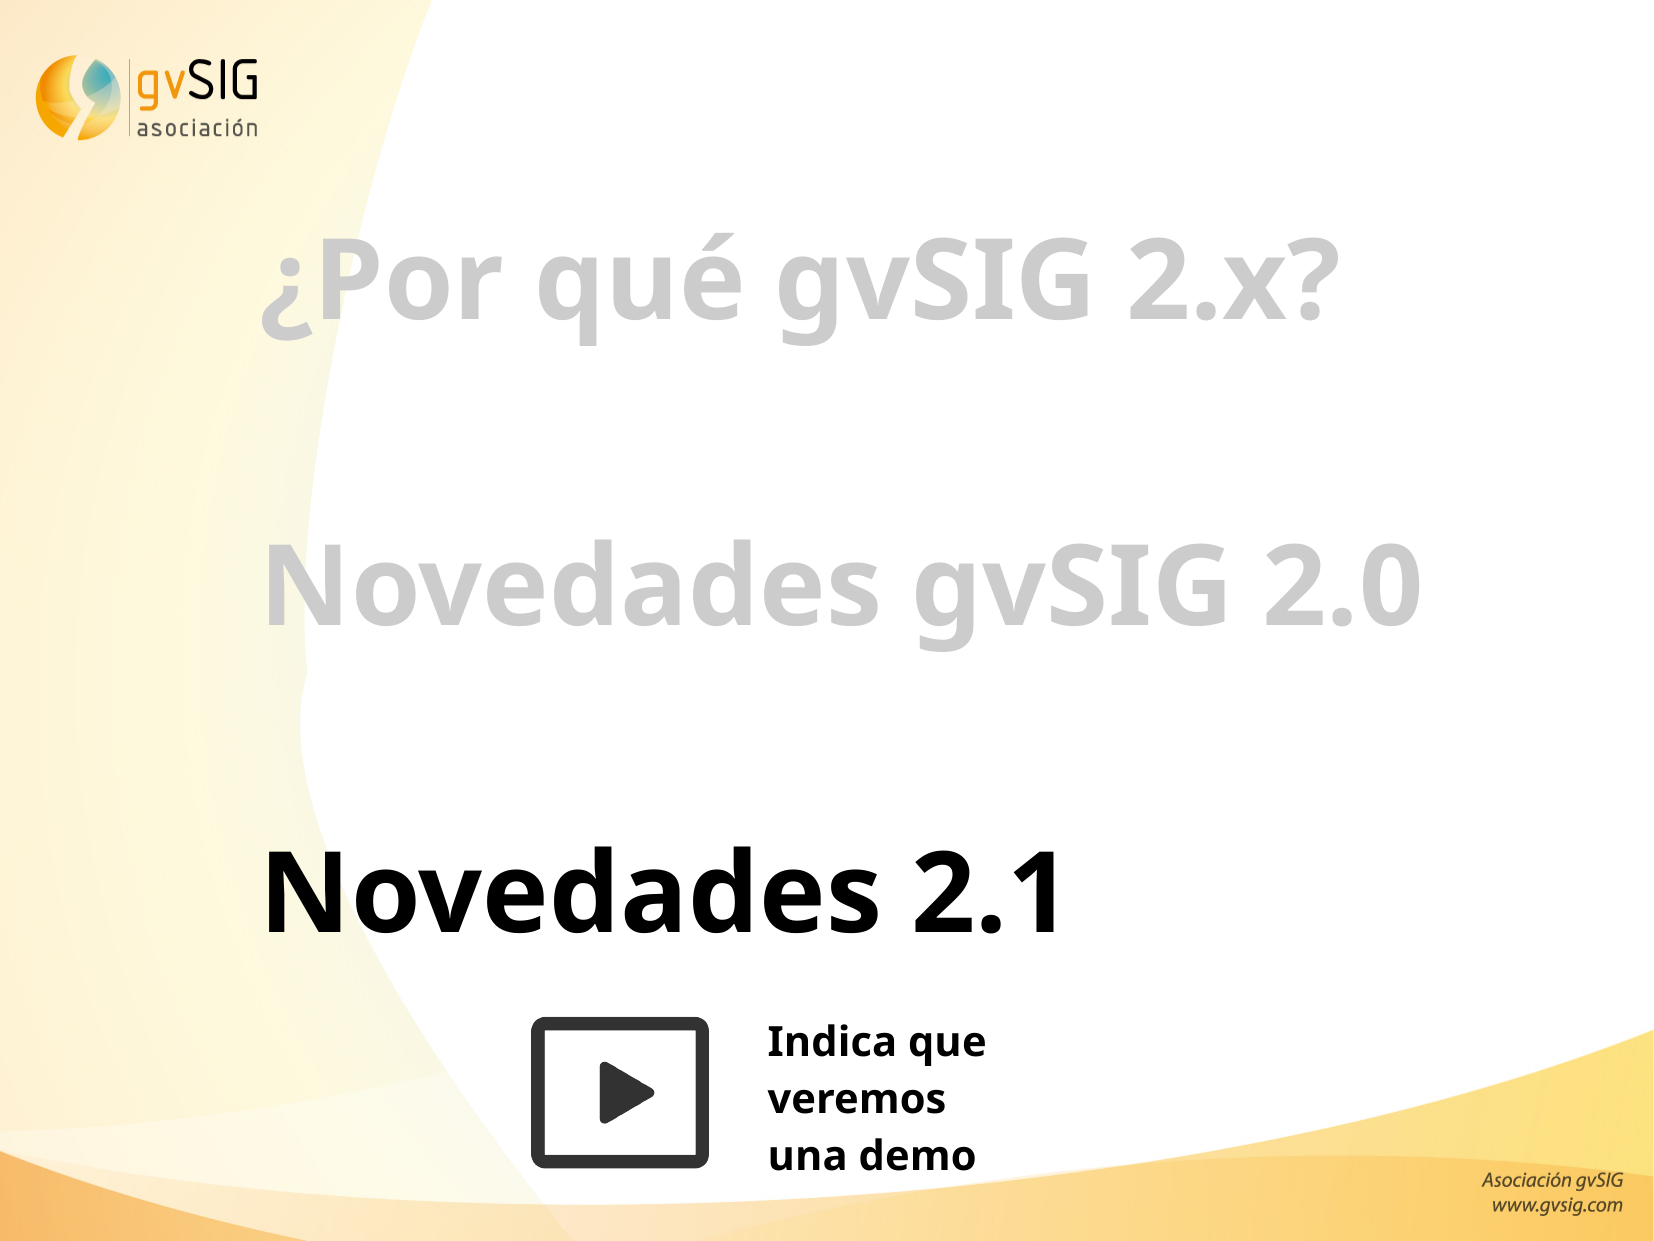

# ¿Por qué gvSIG 2.x? Novedades gvSIG 2.0 Novedades 2.1
Indica que veremos una demo